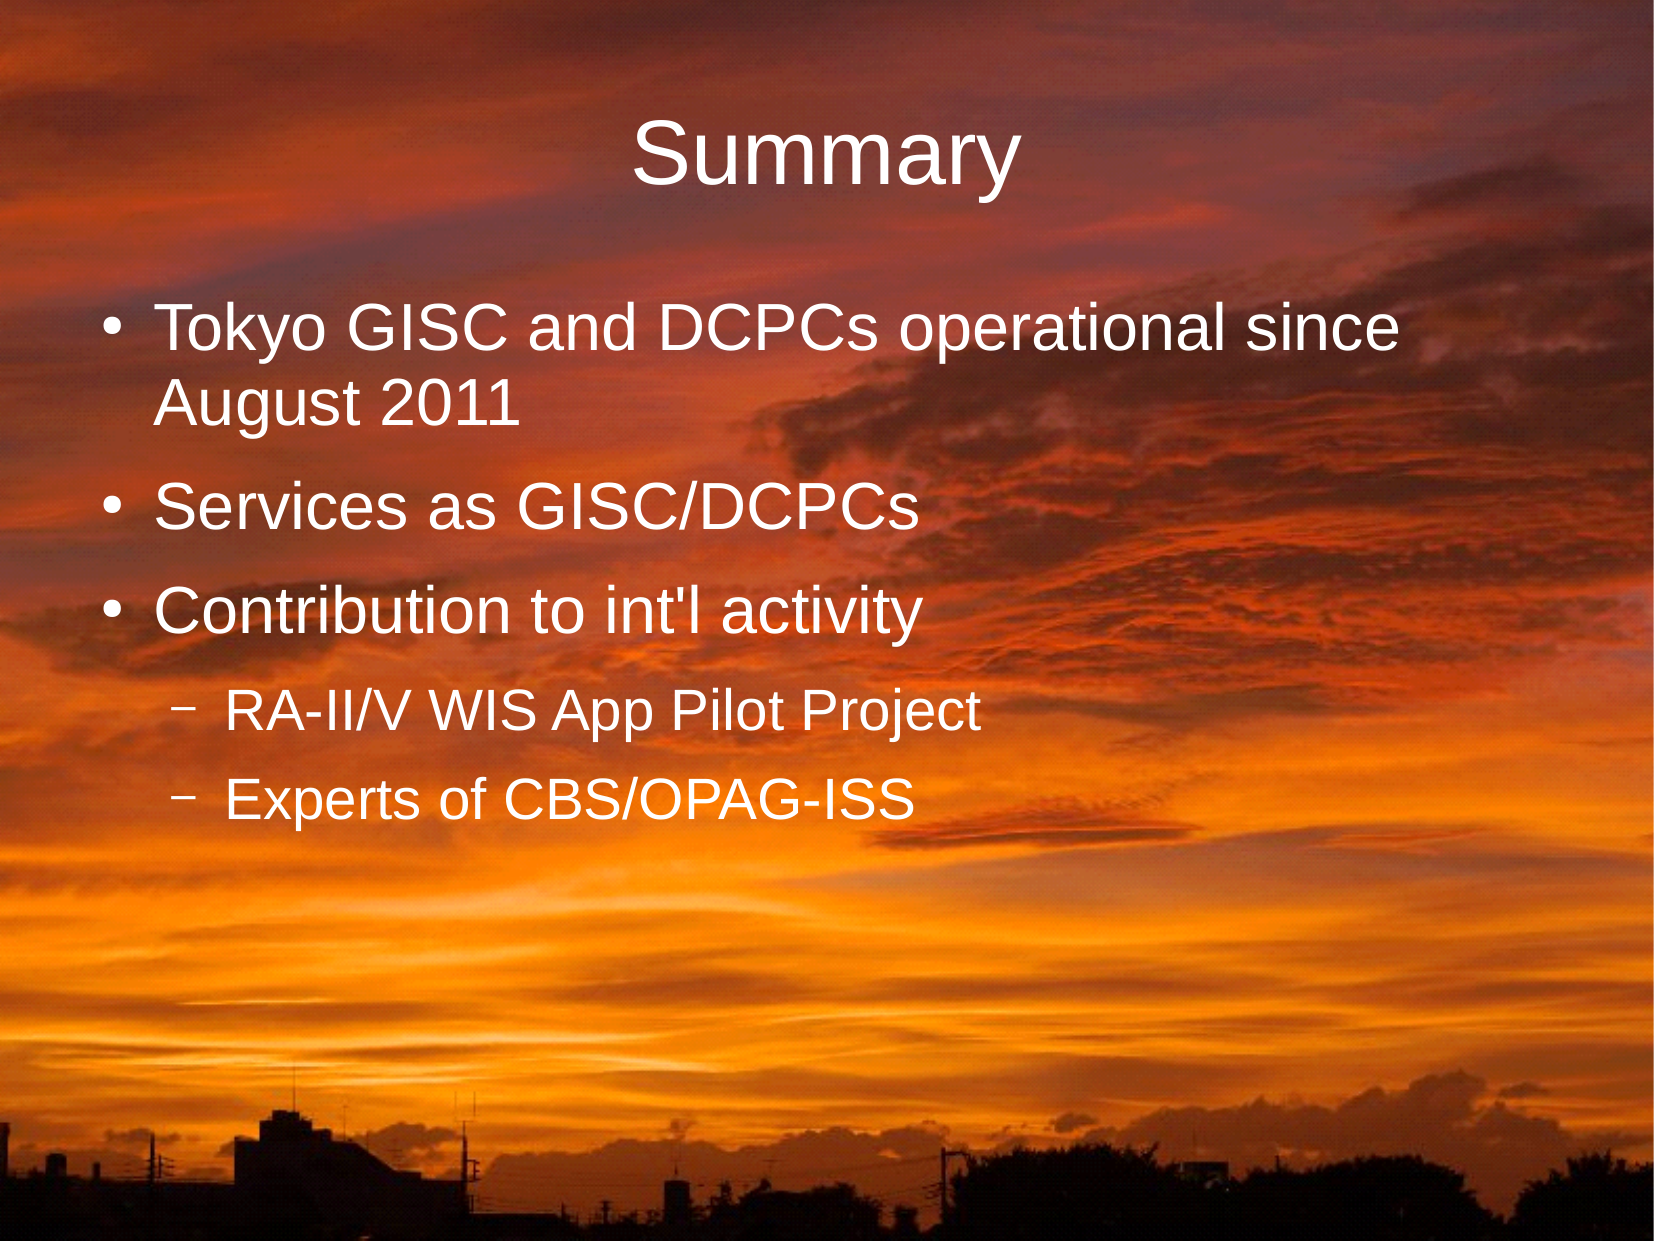

# Summary
Tokyo GISC and DCPCs operational since August 2011
Services as GISC/DCPCs
Contribution to int'l activity
RA-II/V WIS App Pilot Project
Experts of CBS/OPAG-ISS